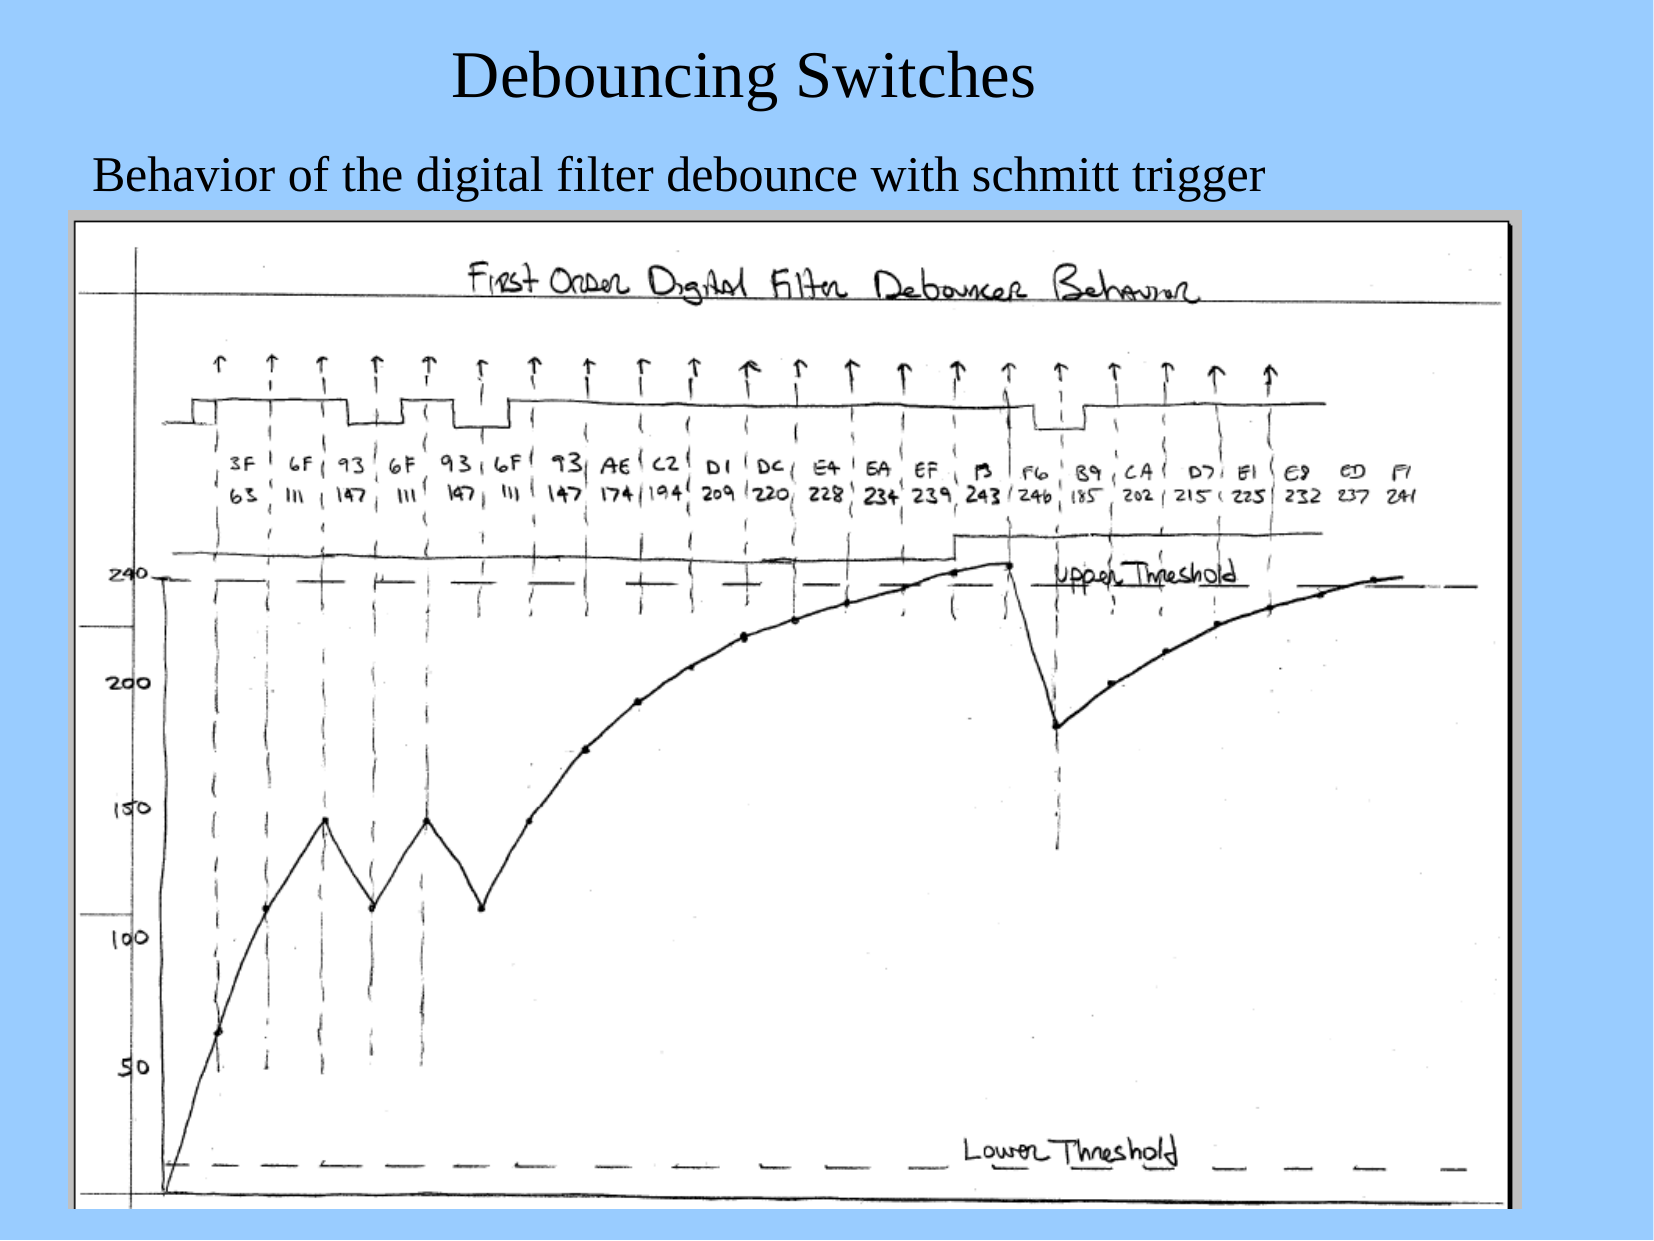

Debouncing Switches
Behavior of the digital filter debounce with schmitt trigger